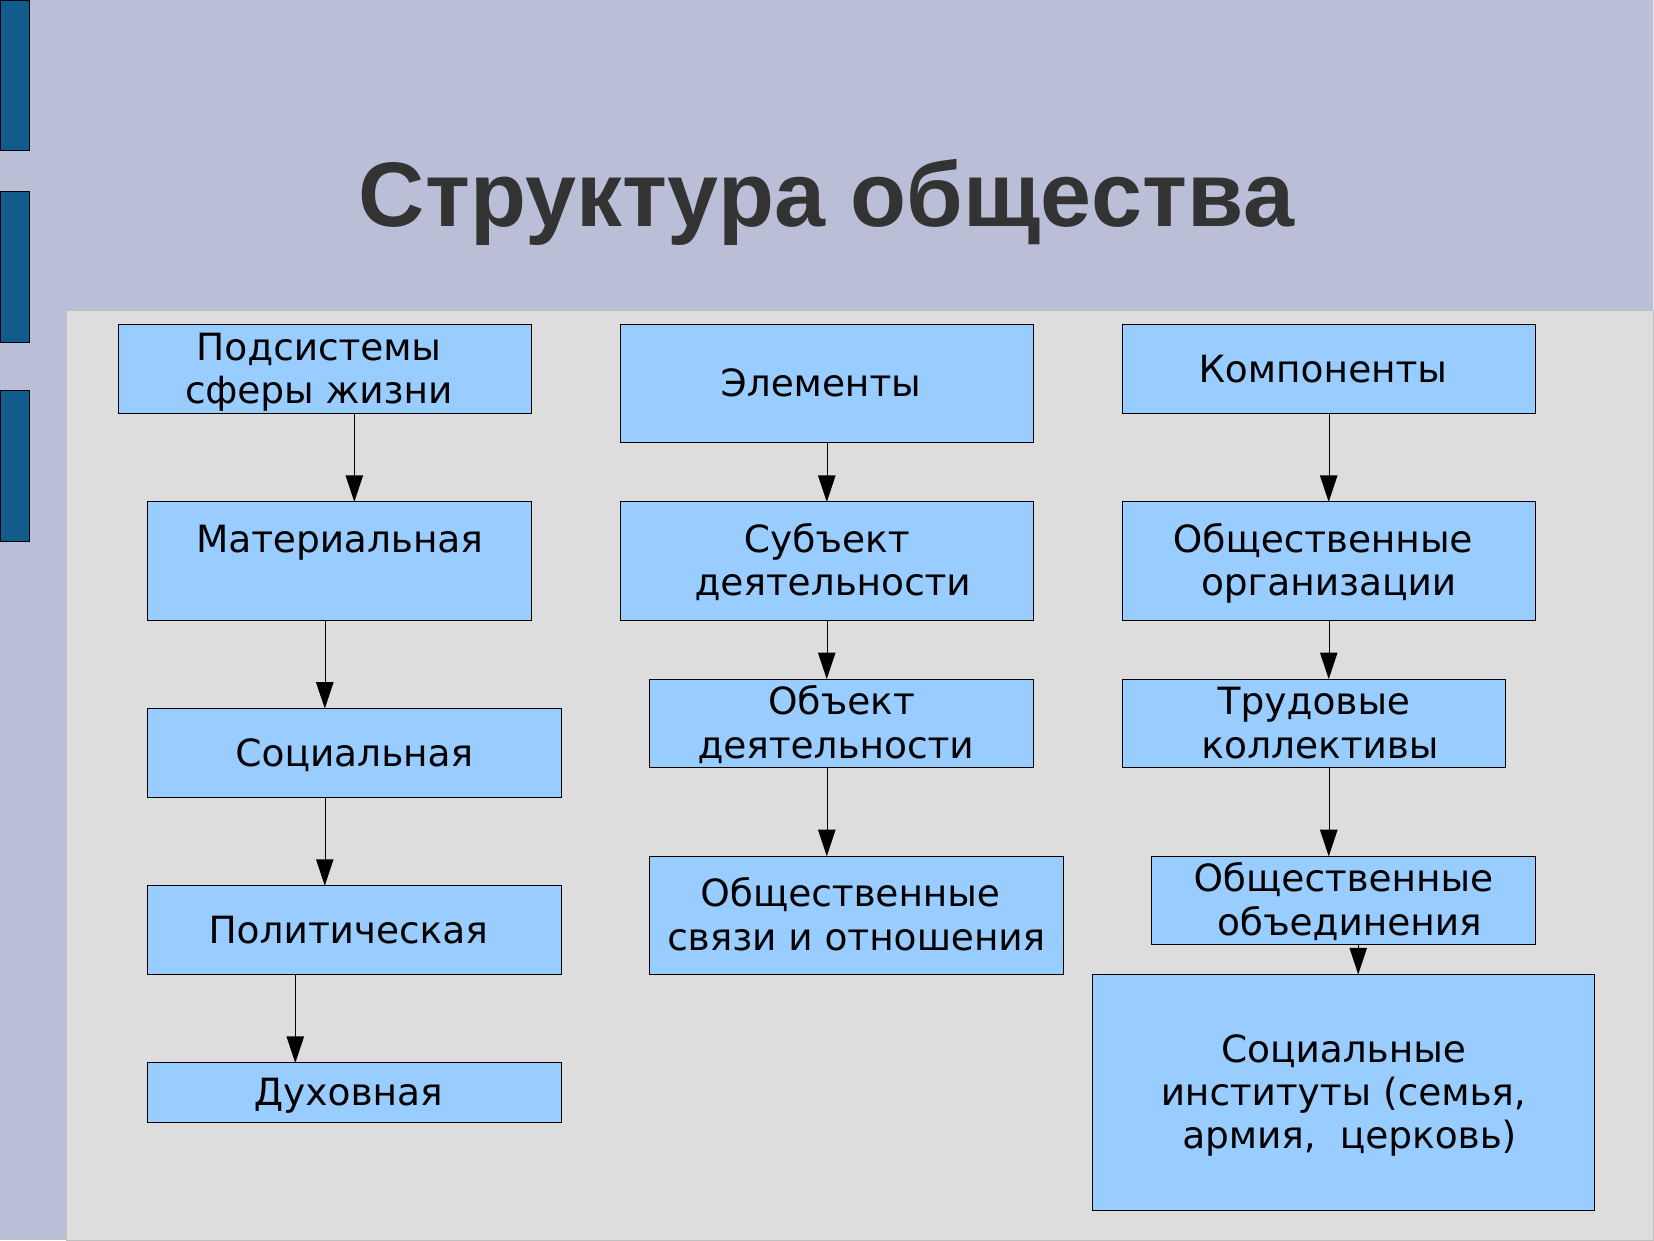

# Структура общества
Подсистемы
сферы жизни
Элементы
Компоненты
Материальная
Субъект
 деятельности
Общественные
организации
Объект
деятельности
Трудовые
 коллективы
Социальная
Общественные
связи и отношения
Общественные
 объединения
Политическая
Социальные
 институты (семья,
 армия, церковь)
Духовная